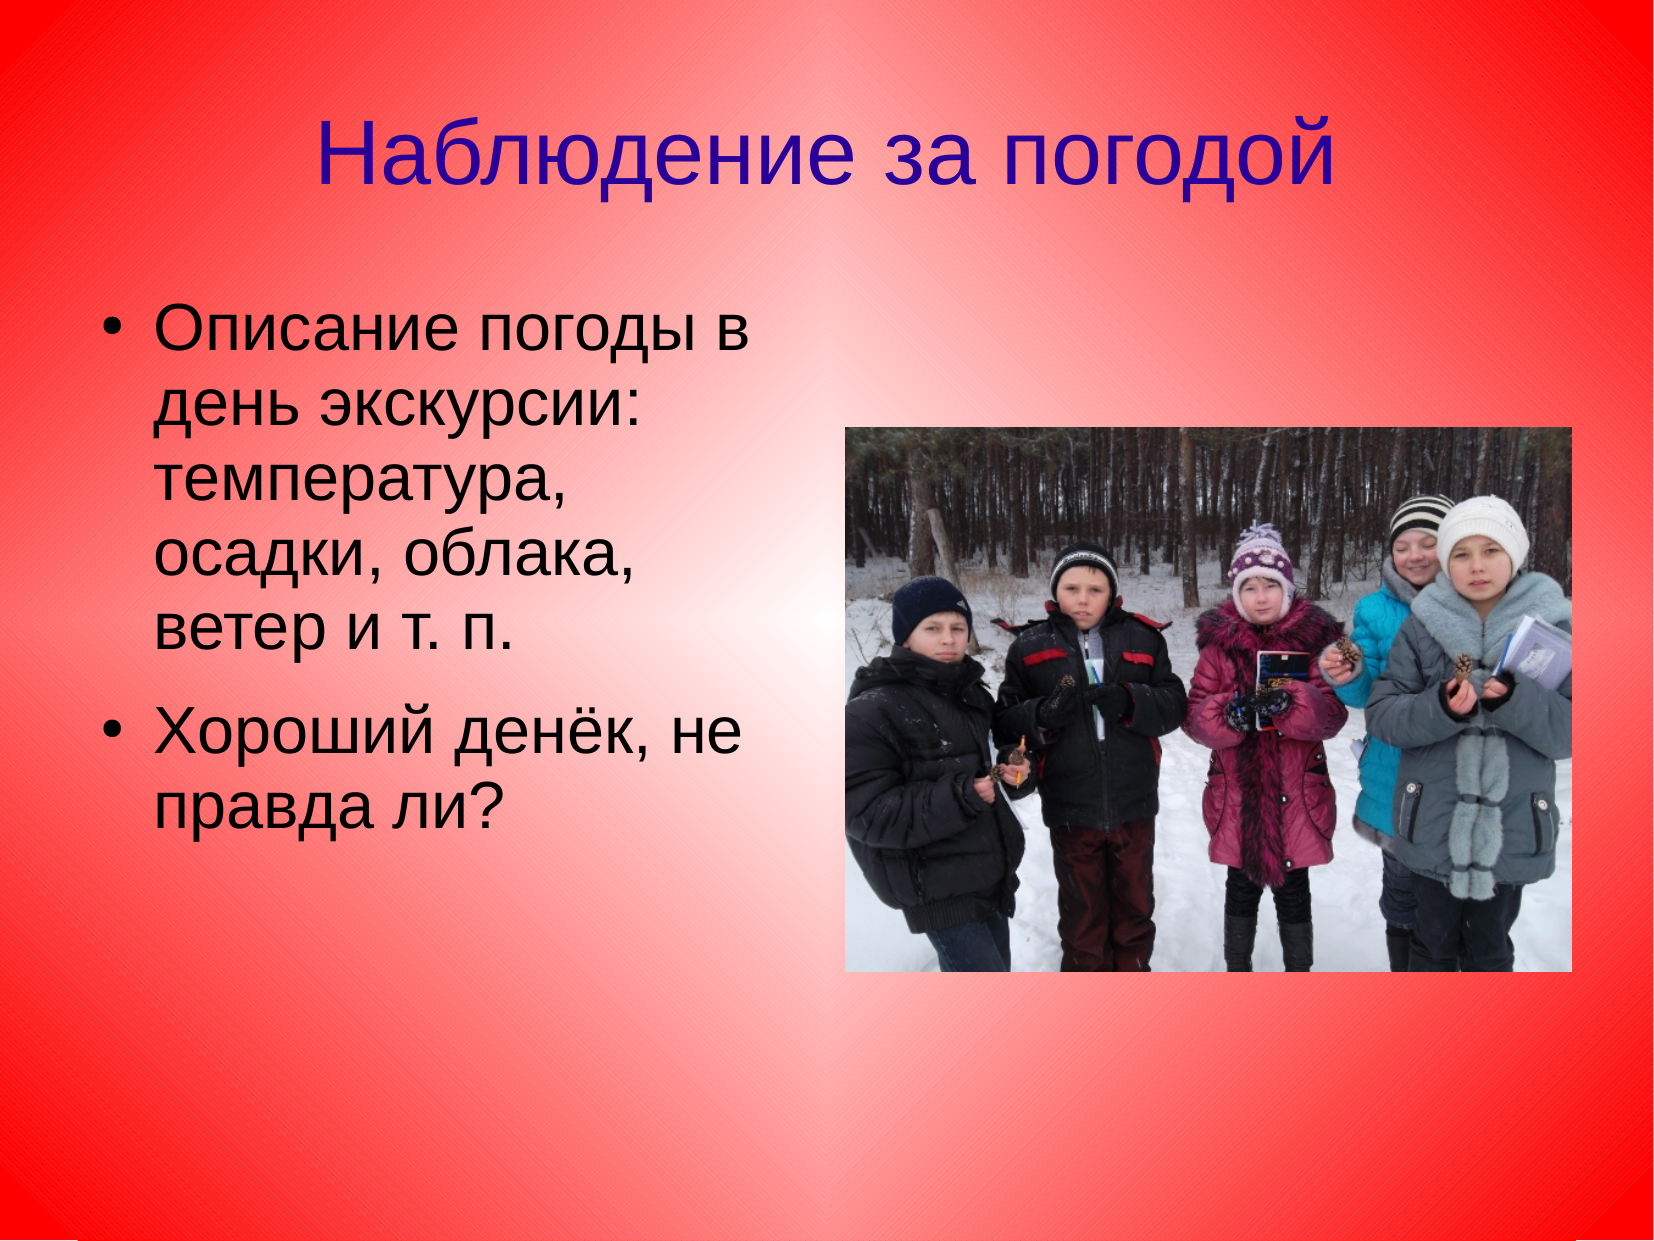

# Наблюдение за погодой
Описание погоды в день экскурсии: температура, осадки, облака, ветер и т. п.
Хороший денёк, не правда ли?